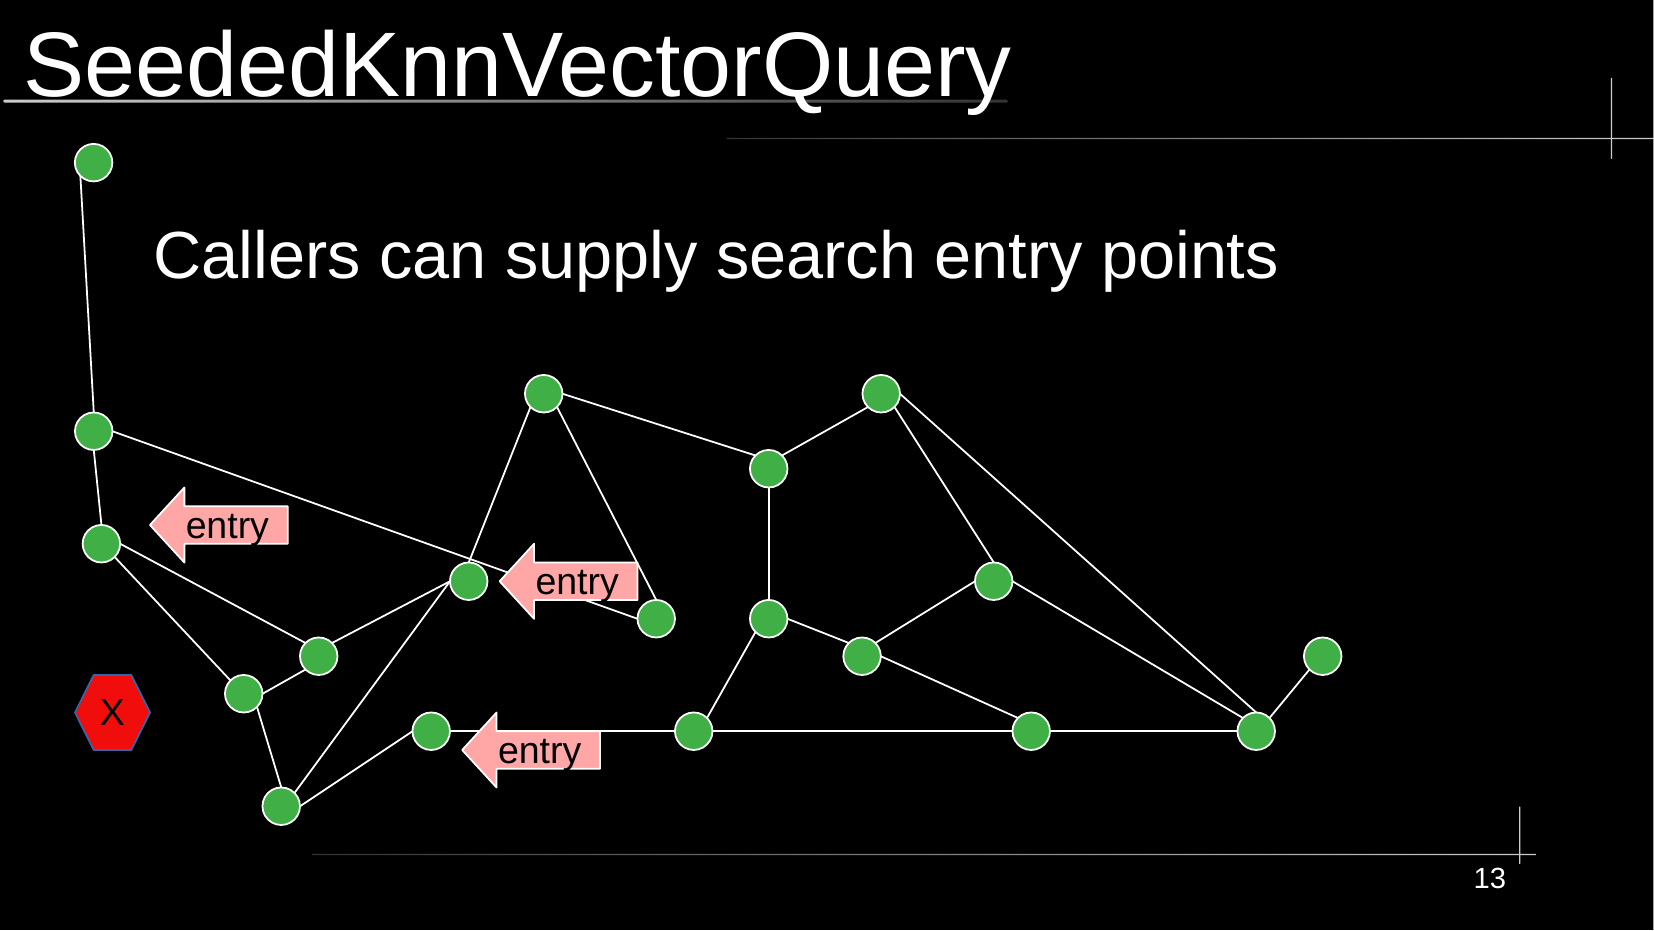

# SeededKnnVectorQuery
Callers can supply search entry points
entry
entry
X
entry
13